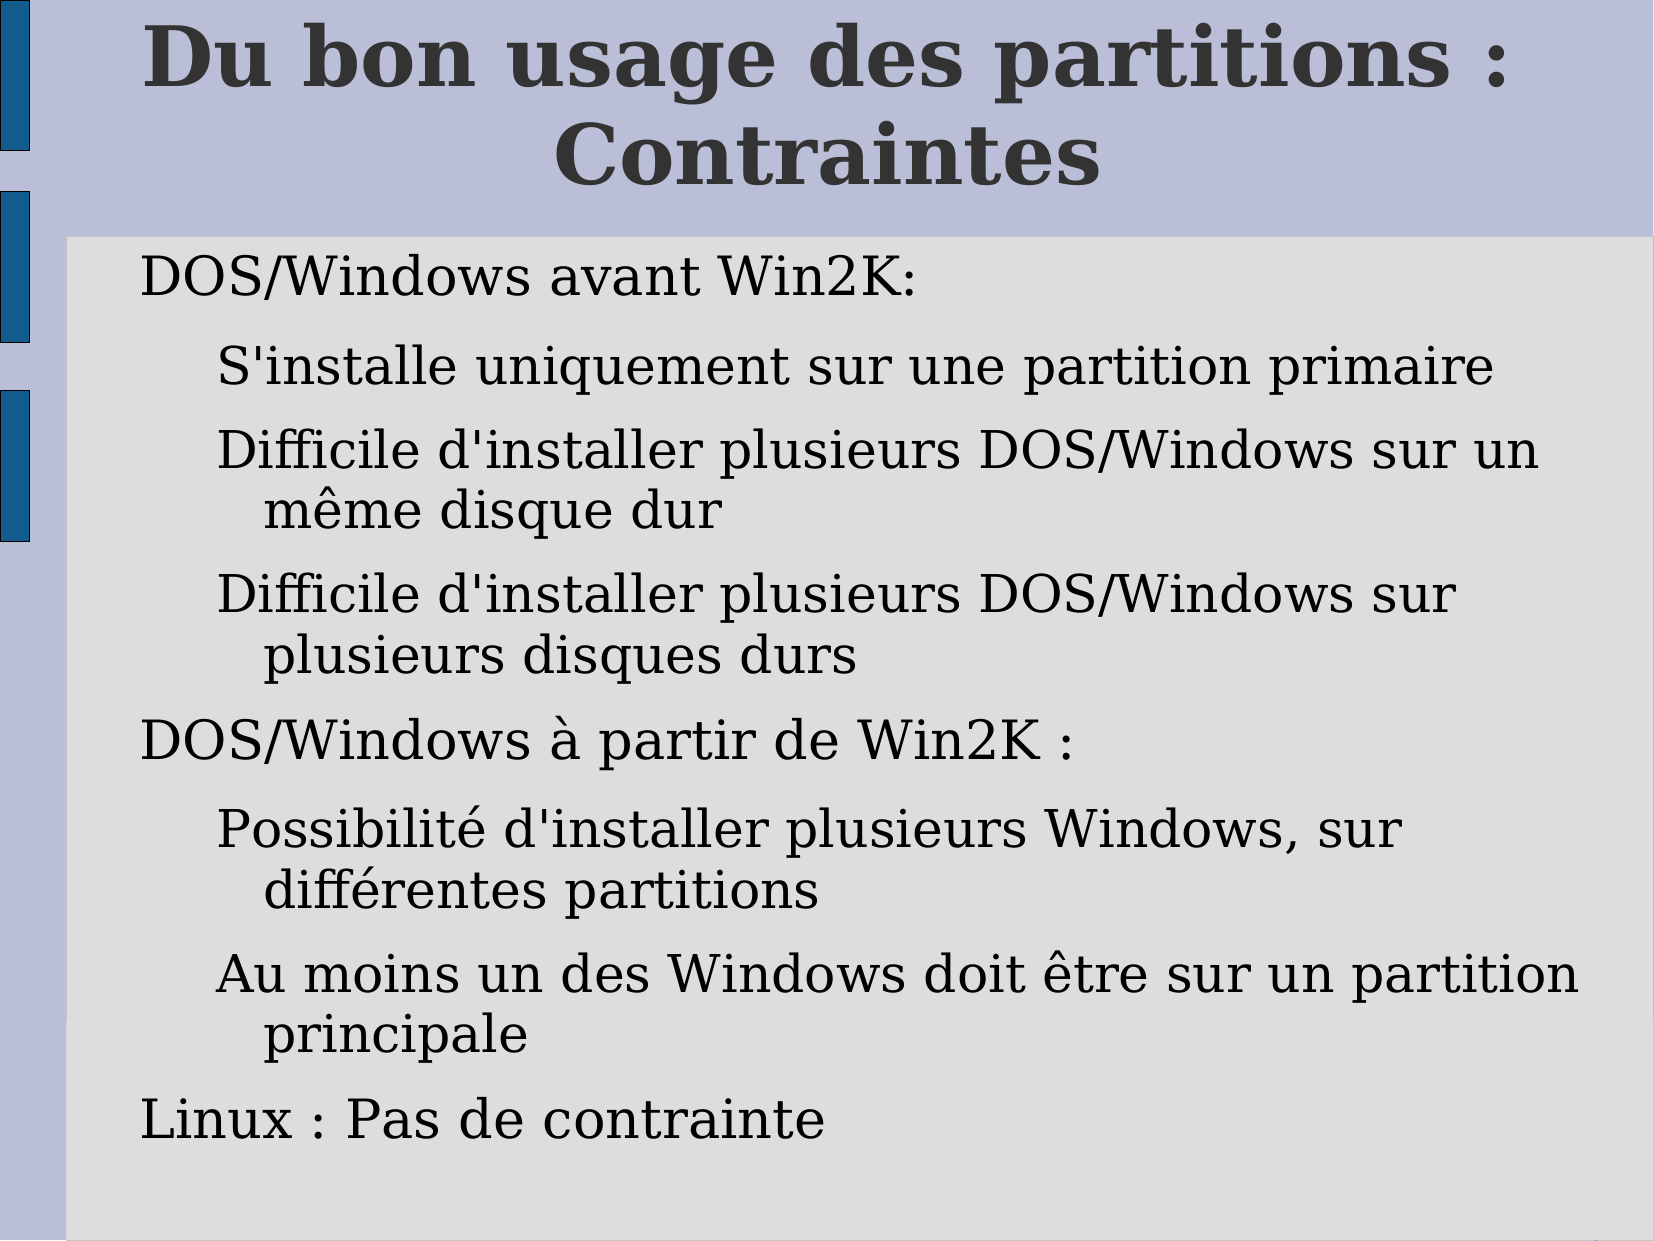

# Du bon usage des partitions : Contraintes
DOS/Windows avant Win2K:
S'installe uniquement sur une partition primaire
Difficile d'installer plusieurs DOS/Windows sur un même disque dur
Difficile d'installer plusieurs DOS/Windows sur plusieurs disques durs
DOS/Windows à partir de Win2K :
Possibilité d'installer plusieurs Windows, sur
différentes partitions
Au moins un des Windows doit être sur un partition principale
Linux : Pas de contrainte